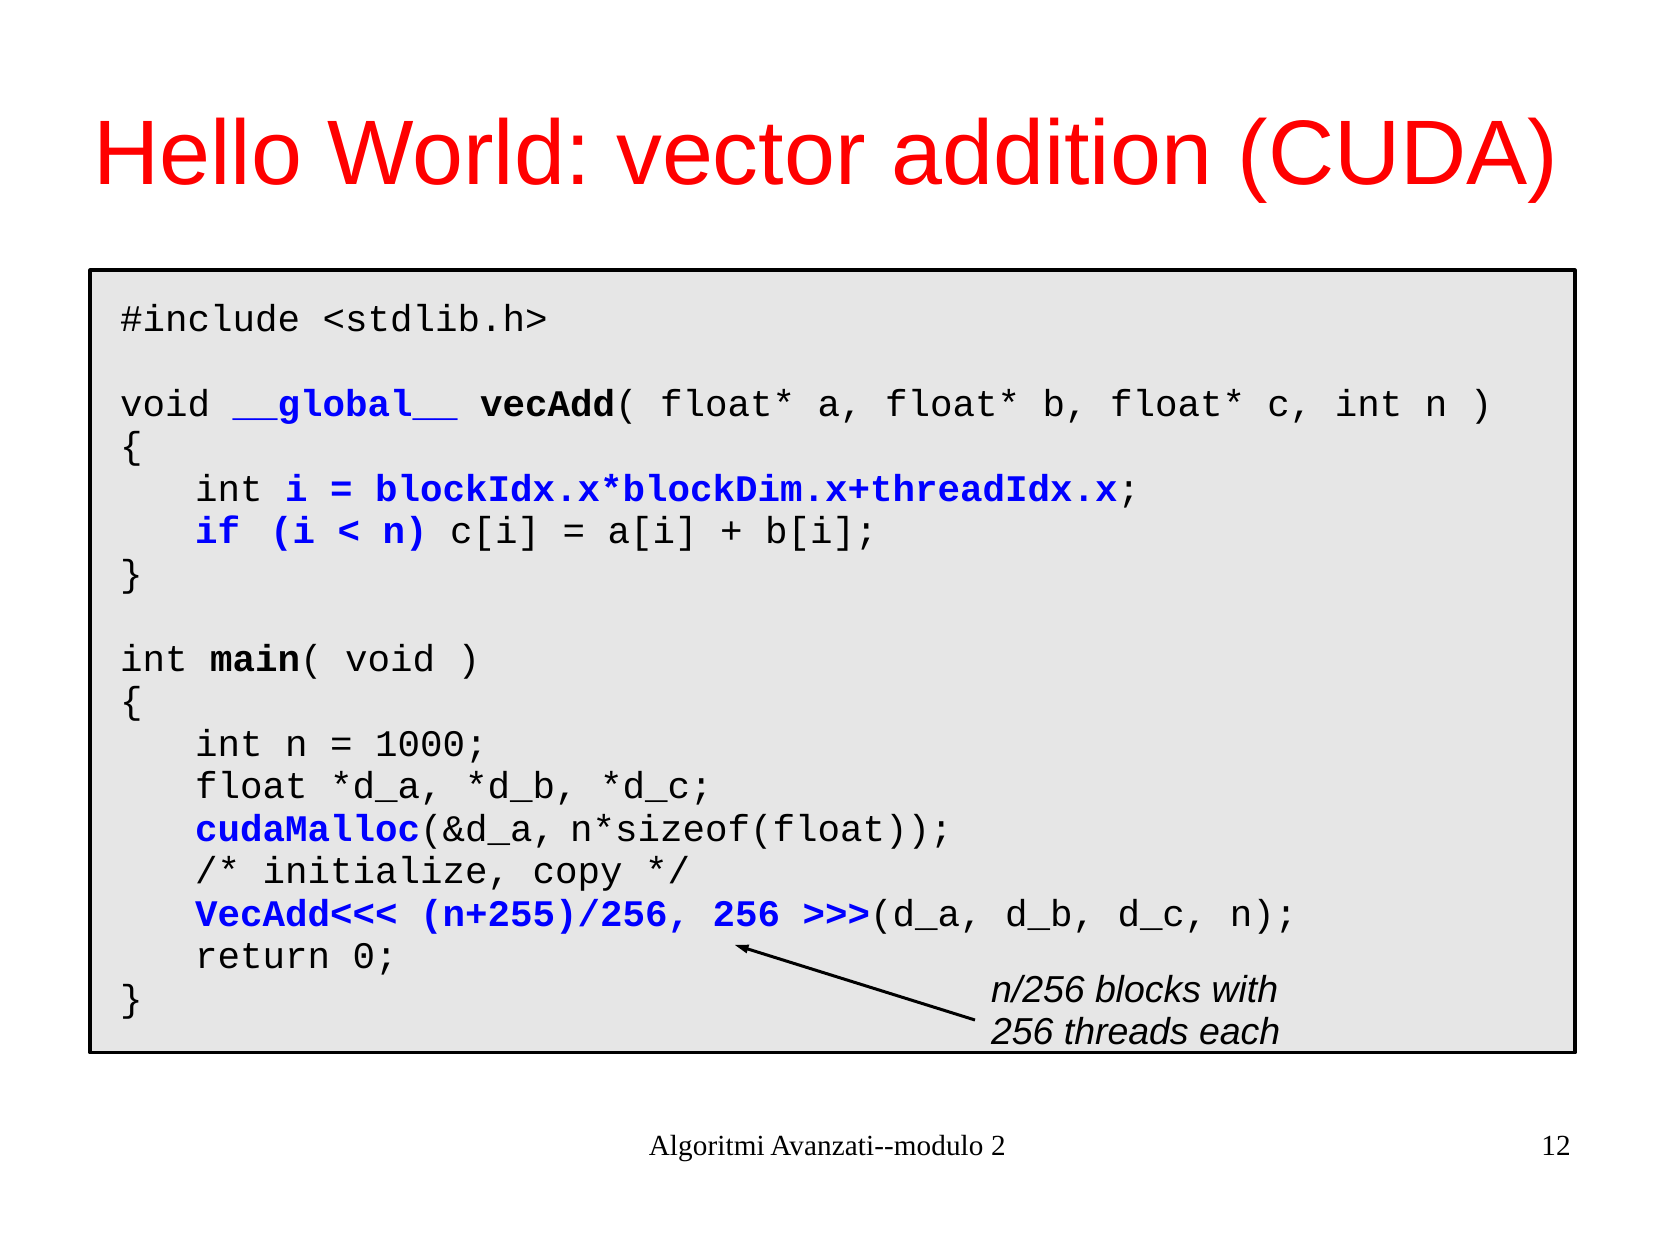

# Hello World: vector addition (CUDA)
#include <stdlib.h>
void __global__ vecAdd( float* a, float* b, float* c, int n )
{
	int i = blockIdx.x*blockDim.x+threadIdx.x;
	if	(i < n) c[i] = a[i] + b[i];
}
int main( void )
{
	int n = 1000;
	float *d_a, *d_b, *d_c;
	cudaMalloc(&d_a,	n*sizeof(float));
	/* initialize, copy */
	VecAdd<<< (n+255)/256, 256 >>>(d_a, d_b, d_c, n);
	return 0;
}
n/256 blocks with 256 threads each
Algoritmi Avanzati--modulo 2
12